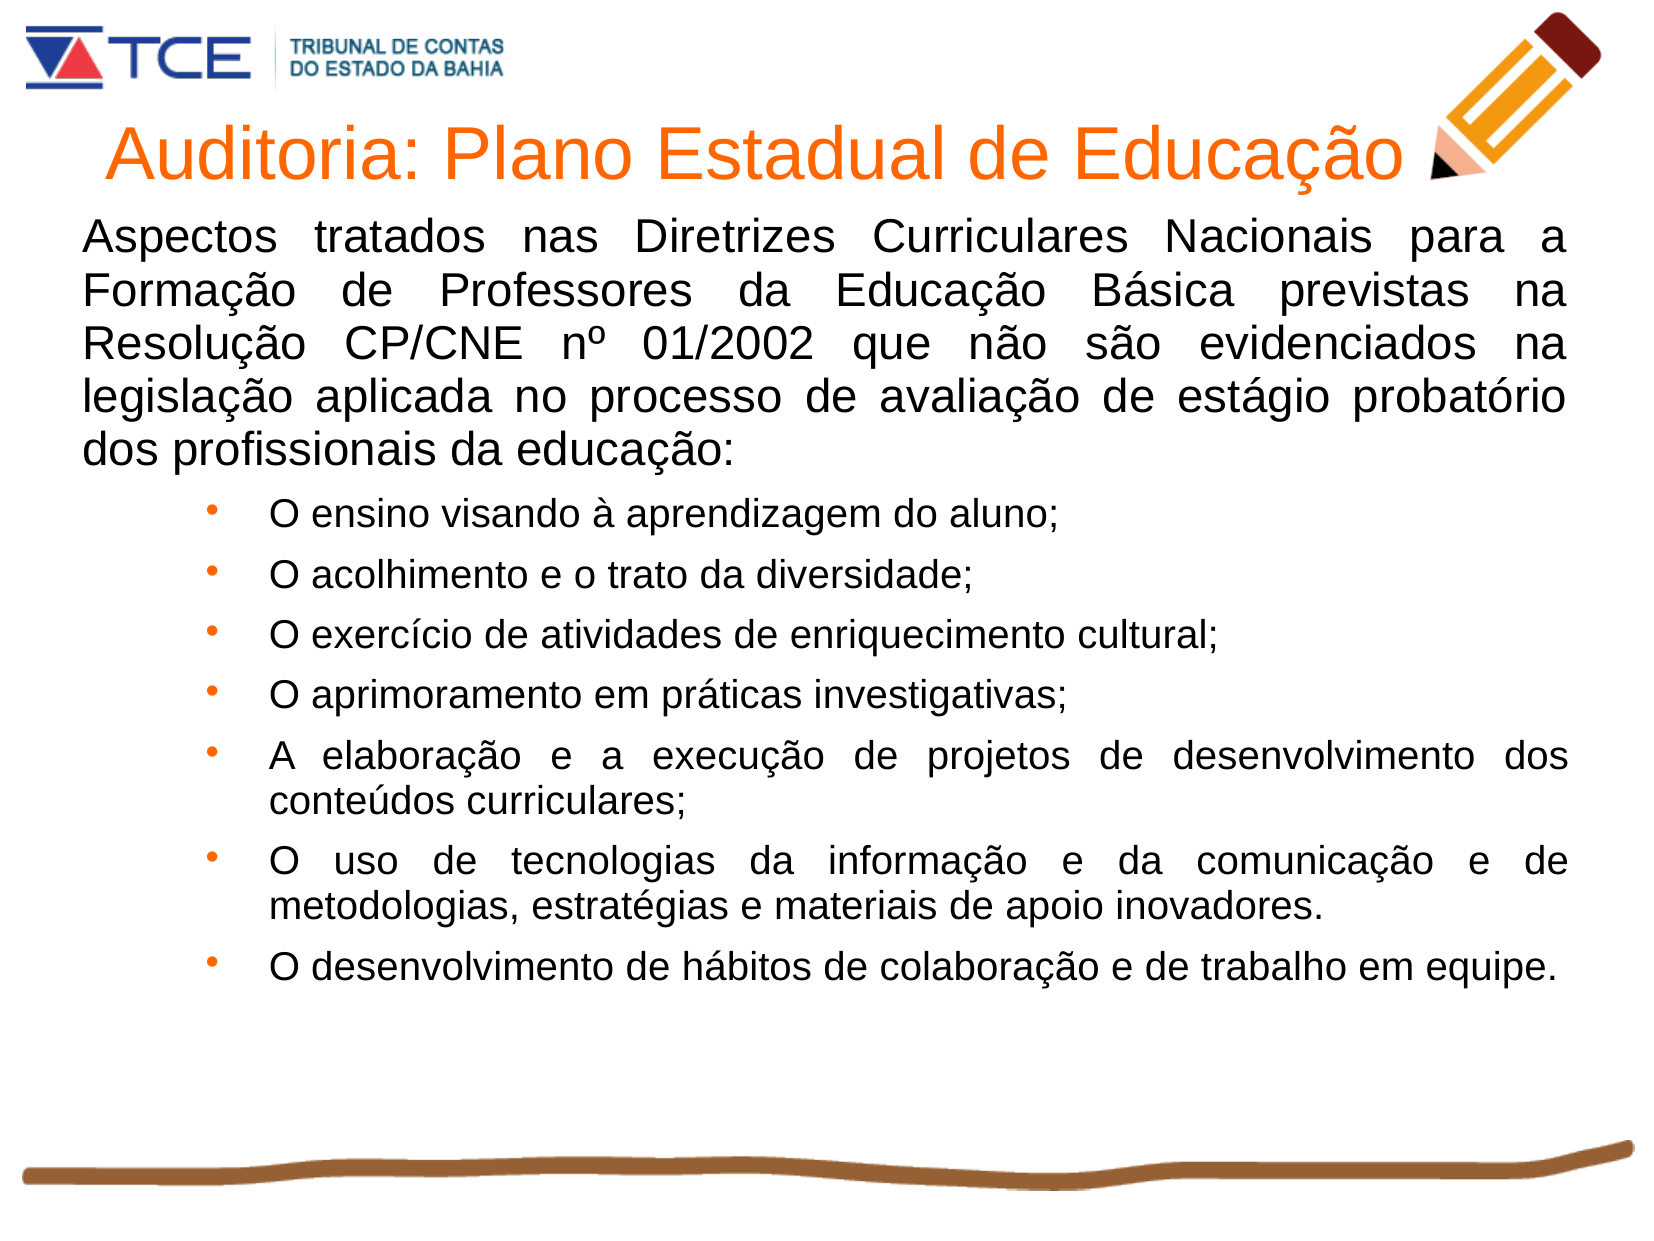

# Auditoria: Plano Estadual de Educação
Aspectos tratados nas Diretrizes Curriculares Nacionais para a Formação de Professores da Educação Básica previstas na Resolução CP/CNE nº 01/2002 que não são evidenciados na legislação aplicada no processo de avaliação de estágio probatório dos profissionais da educação:
O ensino visando à aprendizagem do aluno;
O acolhimento e o trato da diversidade;
O exercício de atividades de enriquecimento cultural;
O aprimoramento em práticas investigativas;
A elaboração e a execução de projetos de desenvolvimento dos conteúdos curriculares;
O uso de tecnologias da informação e da comunicação e de metodologias, estratégias e materiais de apoio inovadores.
O desenvolvimento de hábitos de colaboração e de trabalho em equipe.